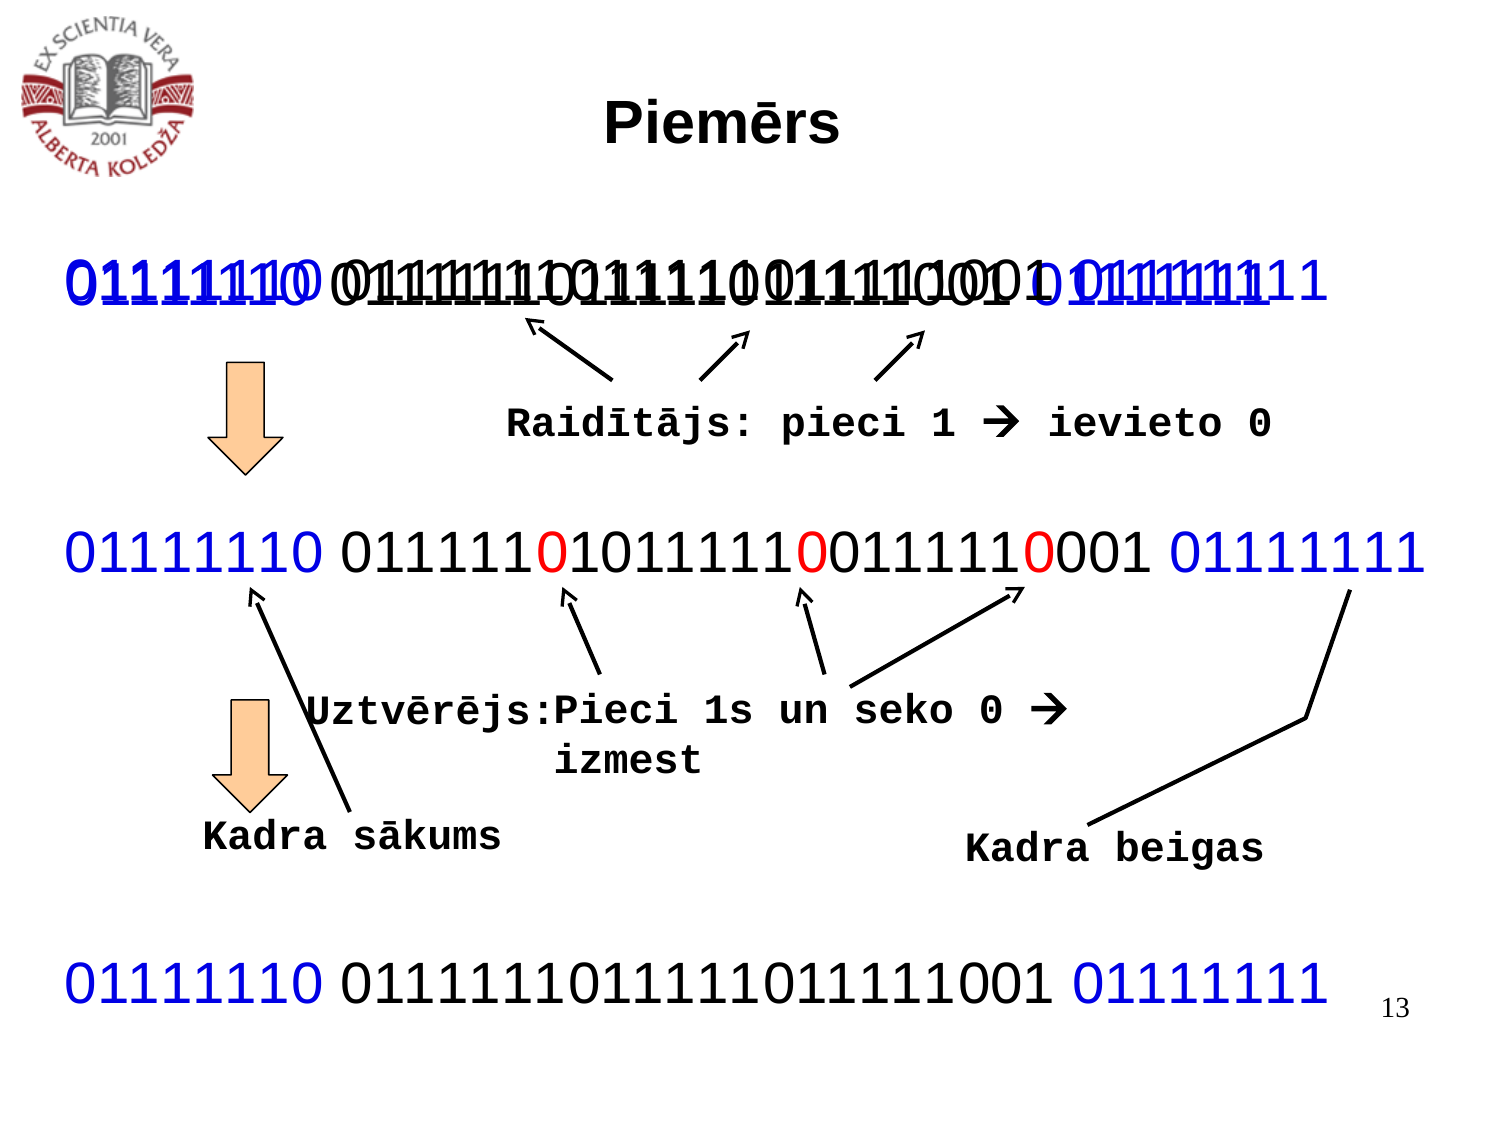

# Piemērs
01111110 0111111011111011111001 01111111
01111110 0111111011111011111001 01111111
Raidītājs: pieci 1  ievieto 0
01111110 0111110101111100111110001 01111111
Pieci 1s un seko 0 
izmest
Uztvērējs:
Kadra sākums
Kadra beigas
01111110 0111111011111011111001 01111111